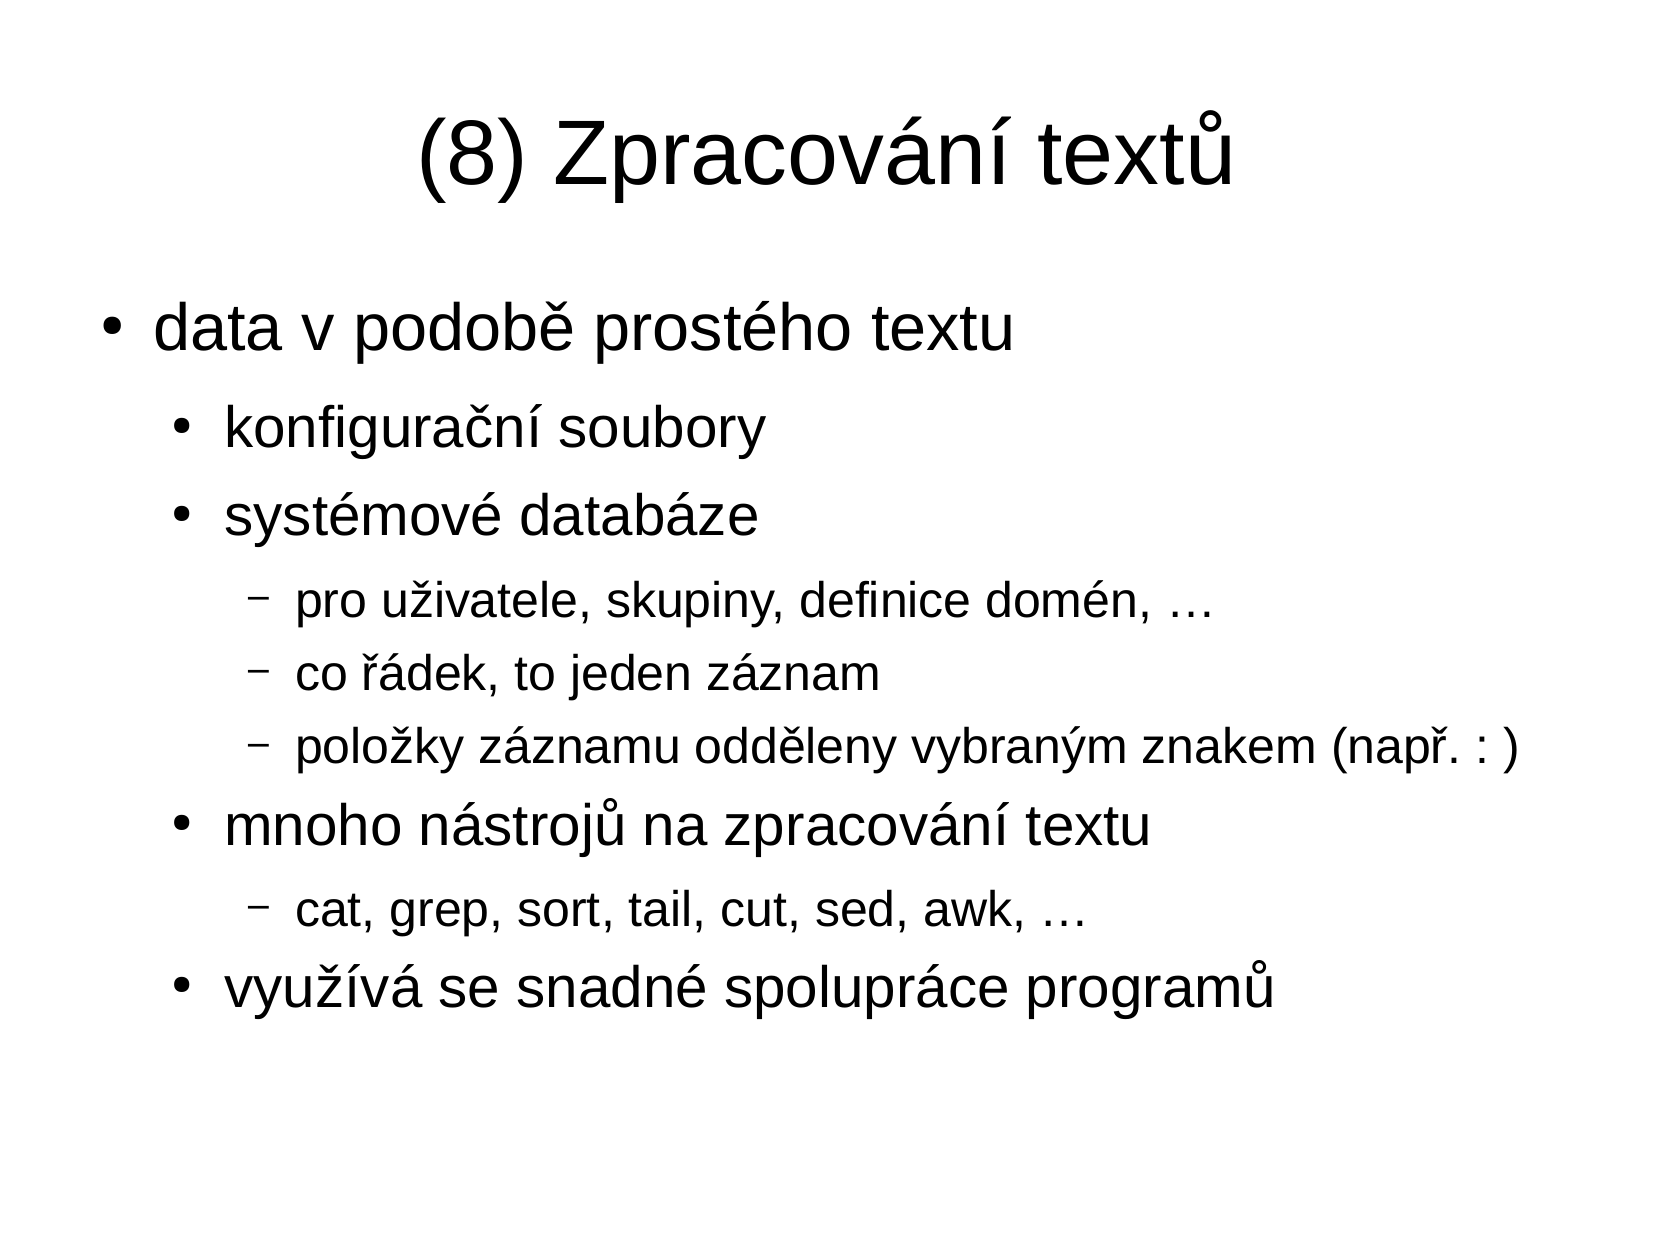

# (8) Zpracování textů
data v podobě prostého textu
konfigurační soubory
systémové databáze
pro uživatele, skupiny, definice domén, …
co řádek, to jeden záznam
položky záznamu odděleny vybraným znakem (např. : )
mnoho nástrojů na zpracování textu
cat, grep, sort, tail, cut, sed, awk, …
využívá se snadné spolupráce programů